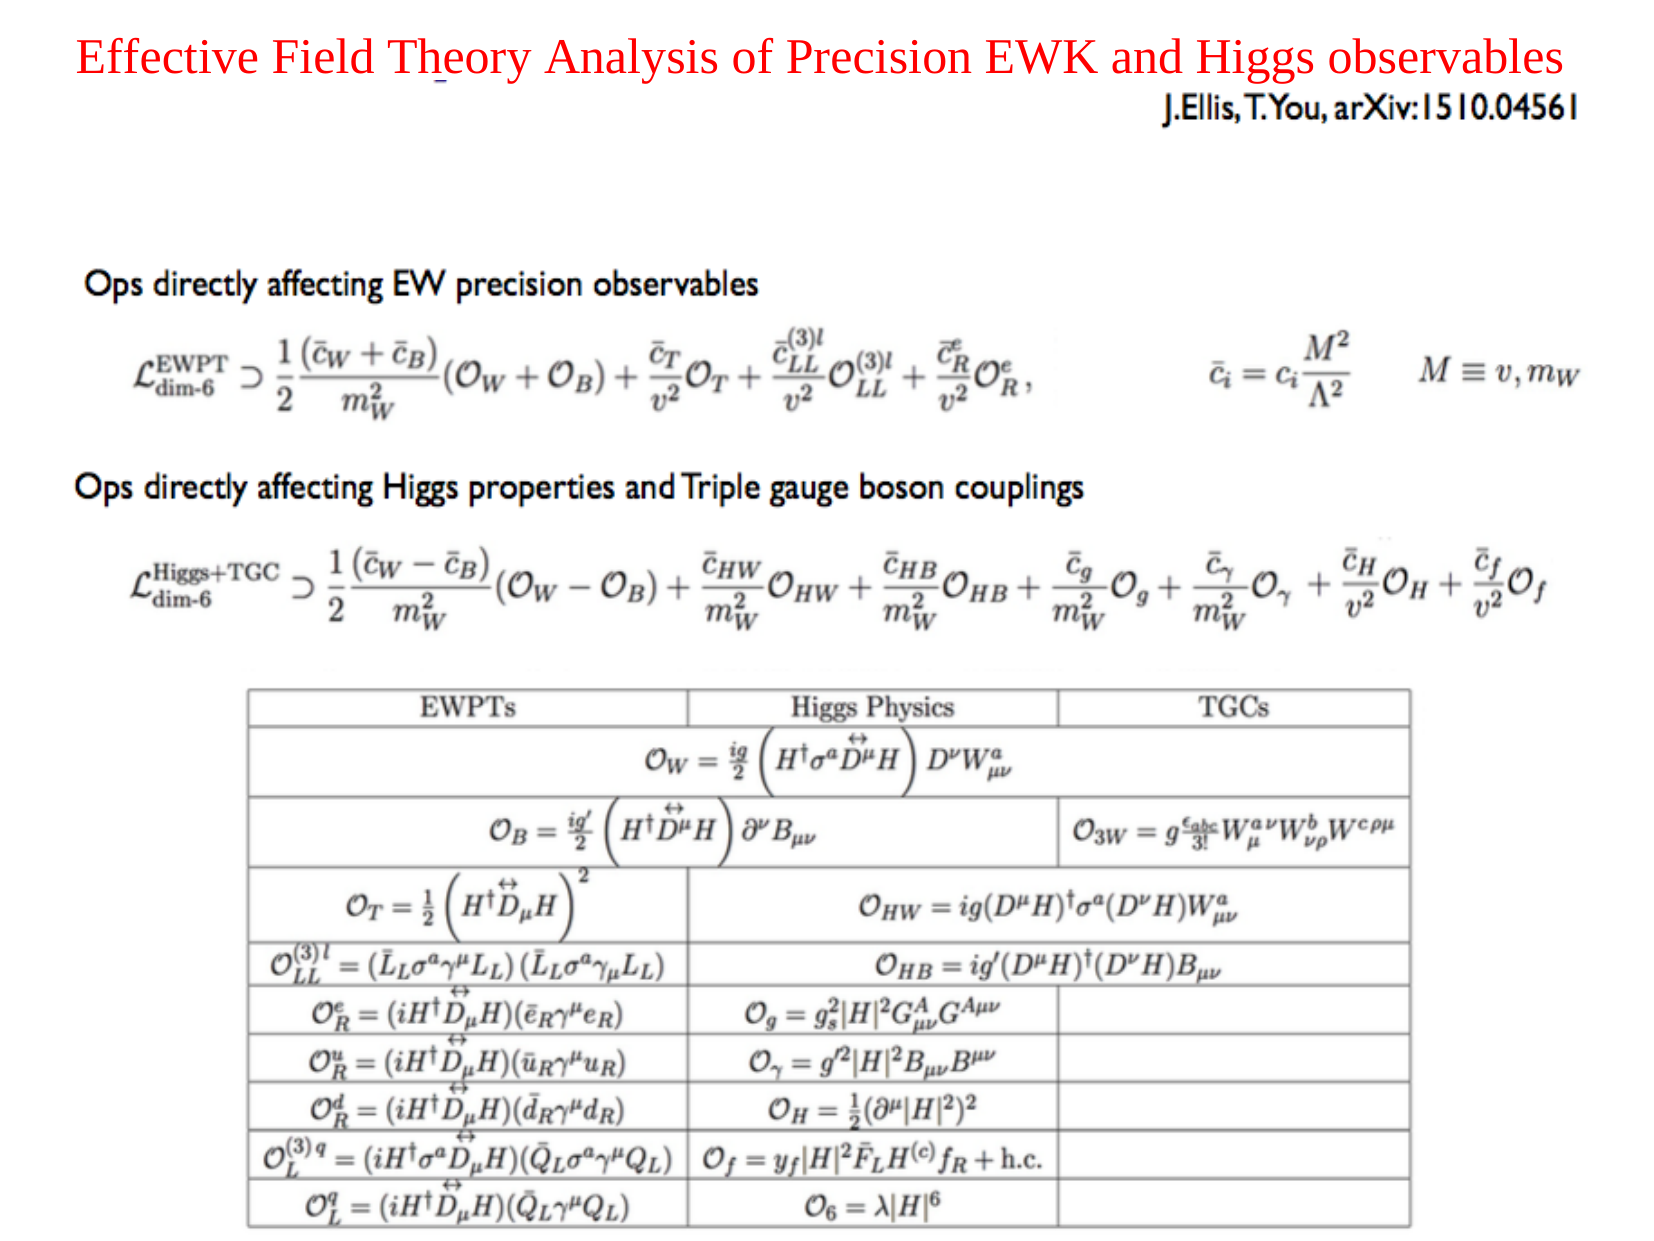

# Effective Field Theory Analysis of Precision EWK and Higgs observables